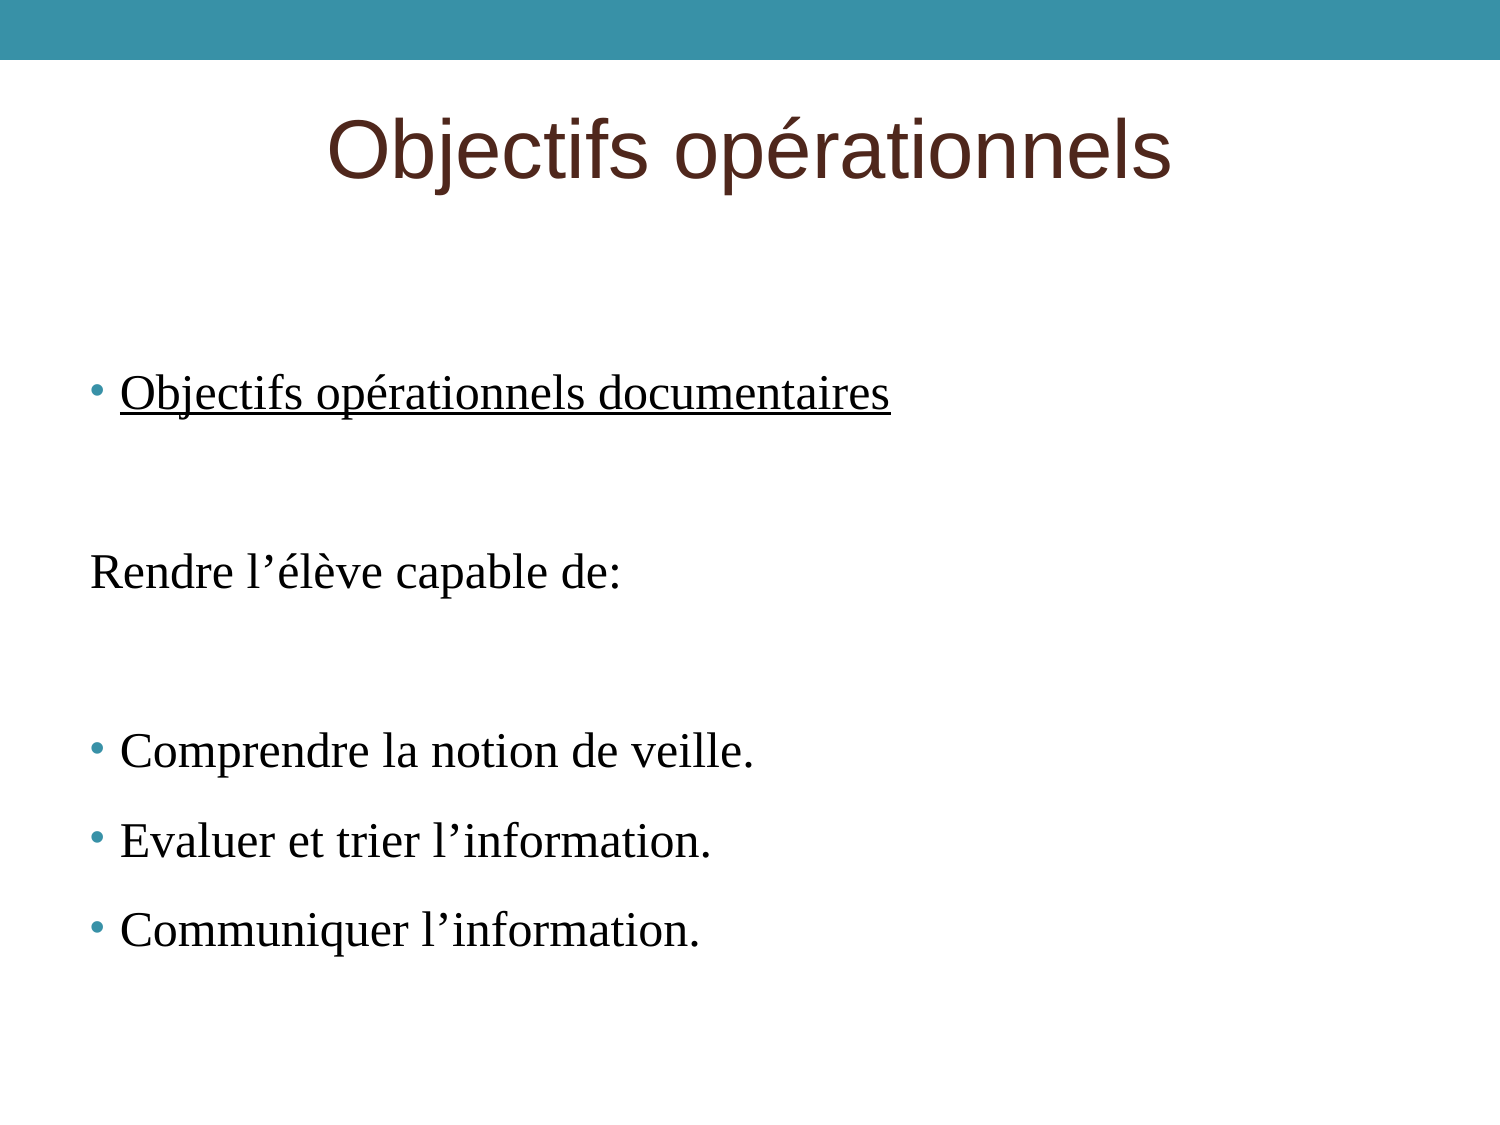

# Objectifs opérationnels
Objectifs opérationnels documentaires
Rendre l’élève capable de:
Comprendre la notion de veille.
Evaluer et trier l’information.
Communiquer l’information.